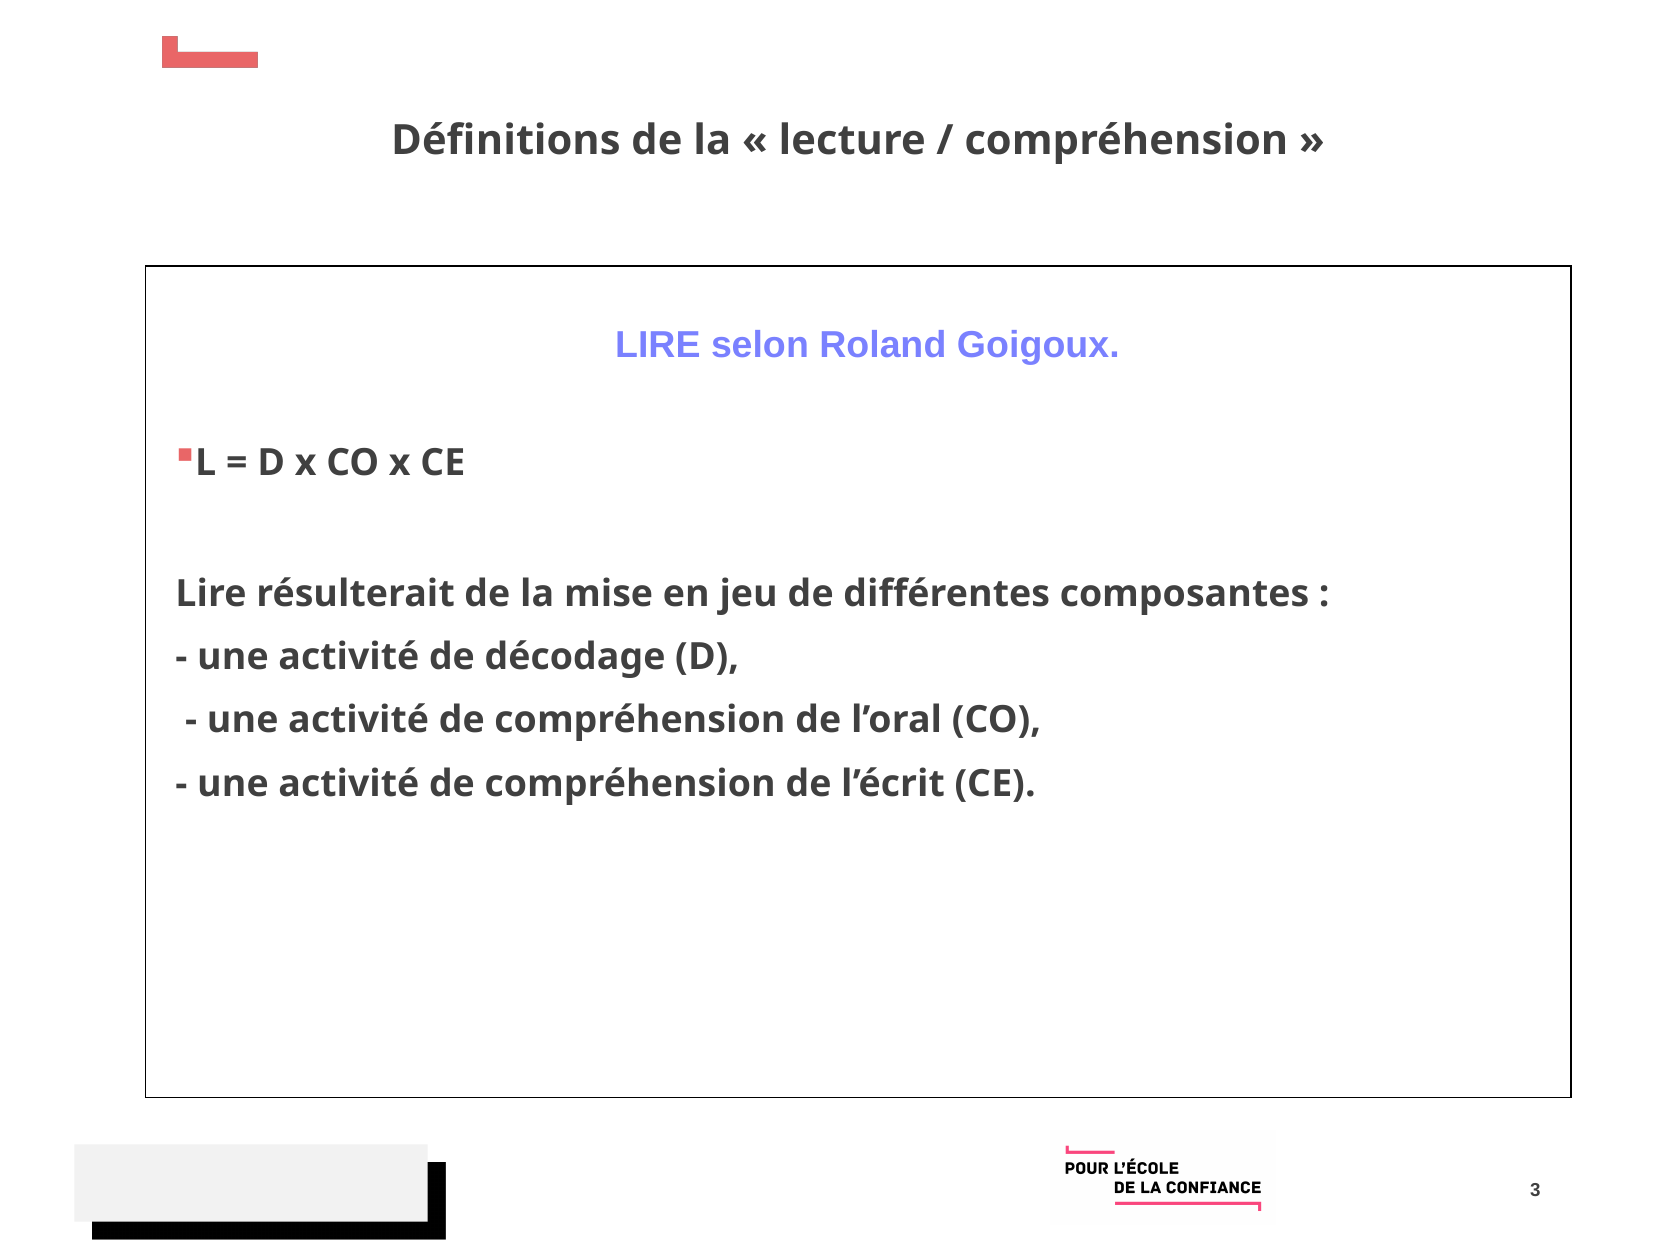

# Définitions de la « lecture / compréhension »
LIRE selon Roland Goigoux.
L = D x CO x CE
Lire résulterait de la mise en jeu de différentes composantes :
- une activité de décodage (D),
 - une activité de compréhension de l’oral (CO),
- une activité de compréhension de l’écrit (CE).